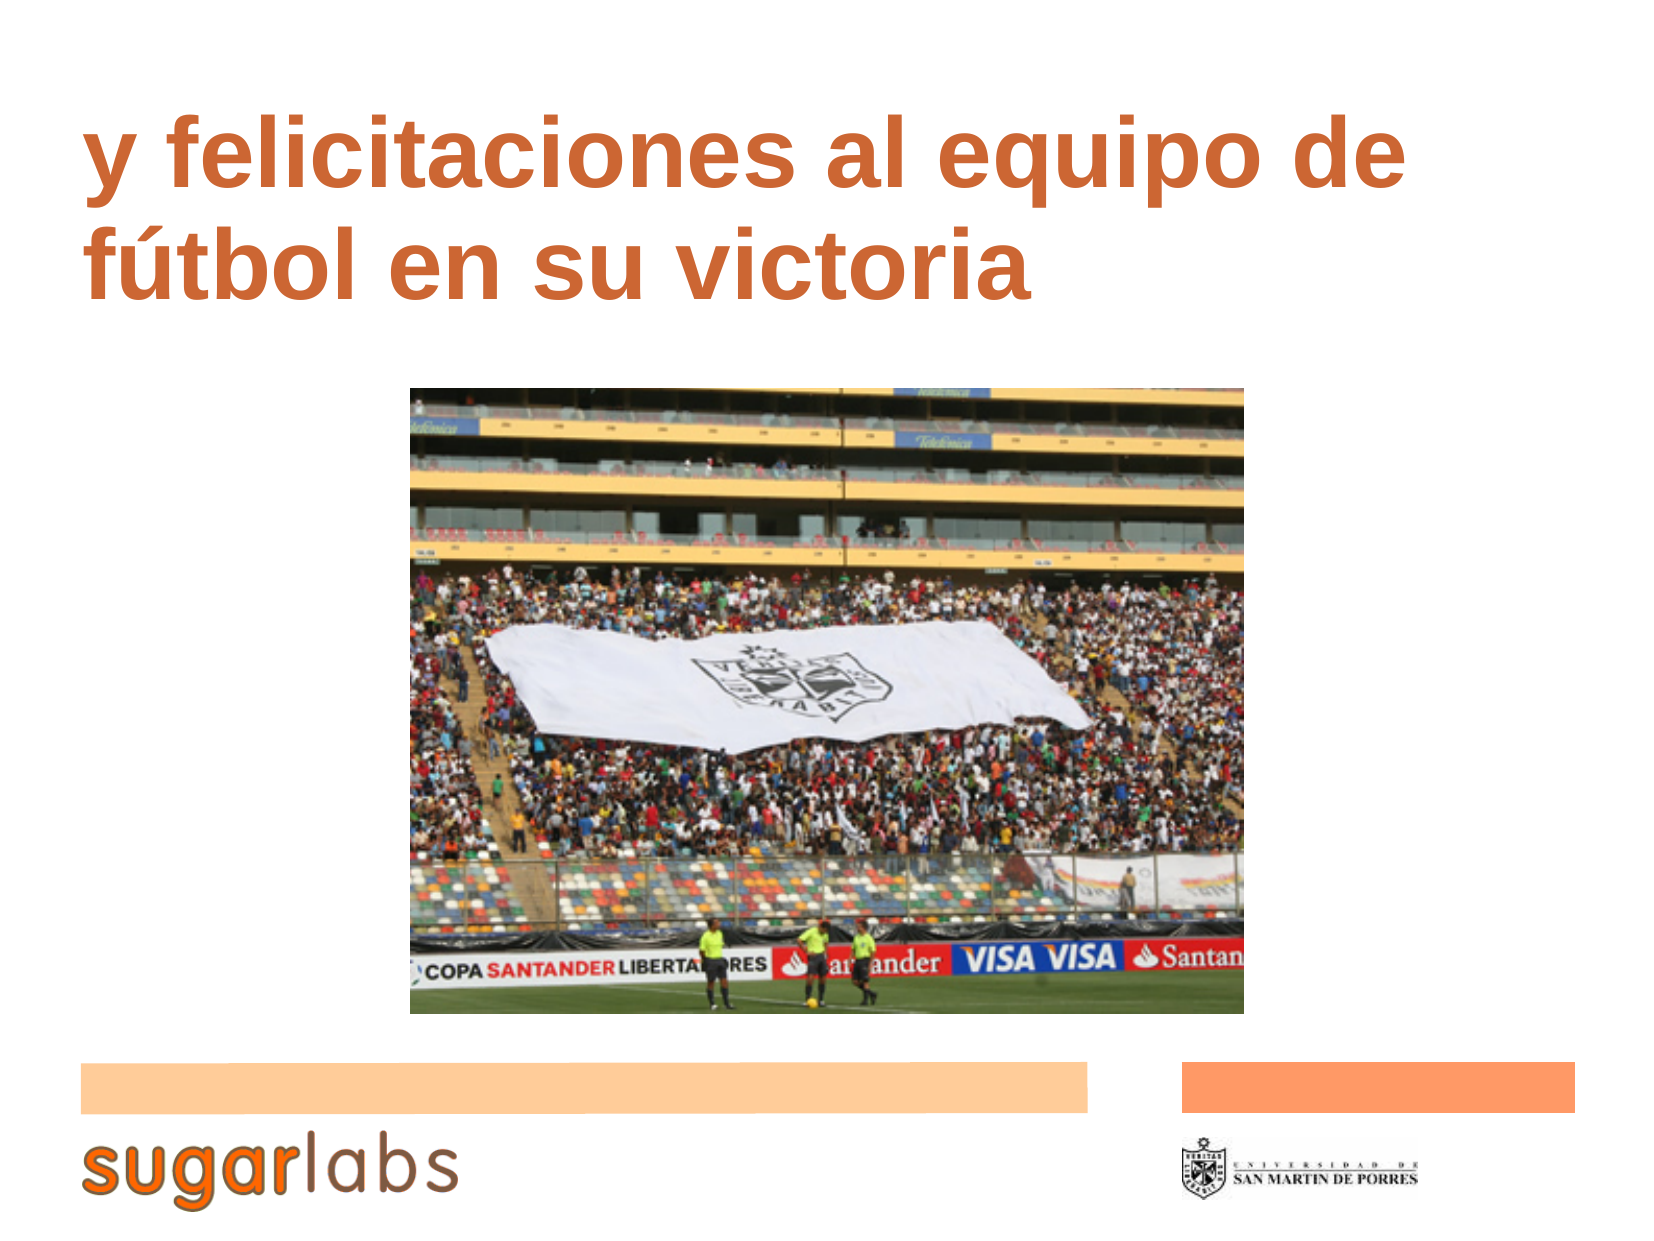

# y felicitaciones al equipo de fútbol en su victoria